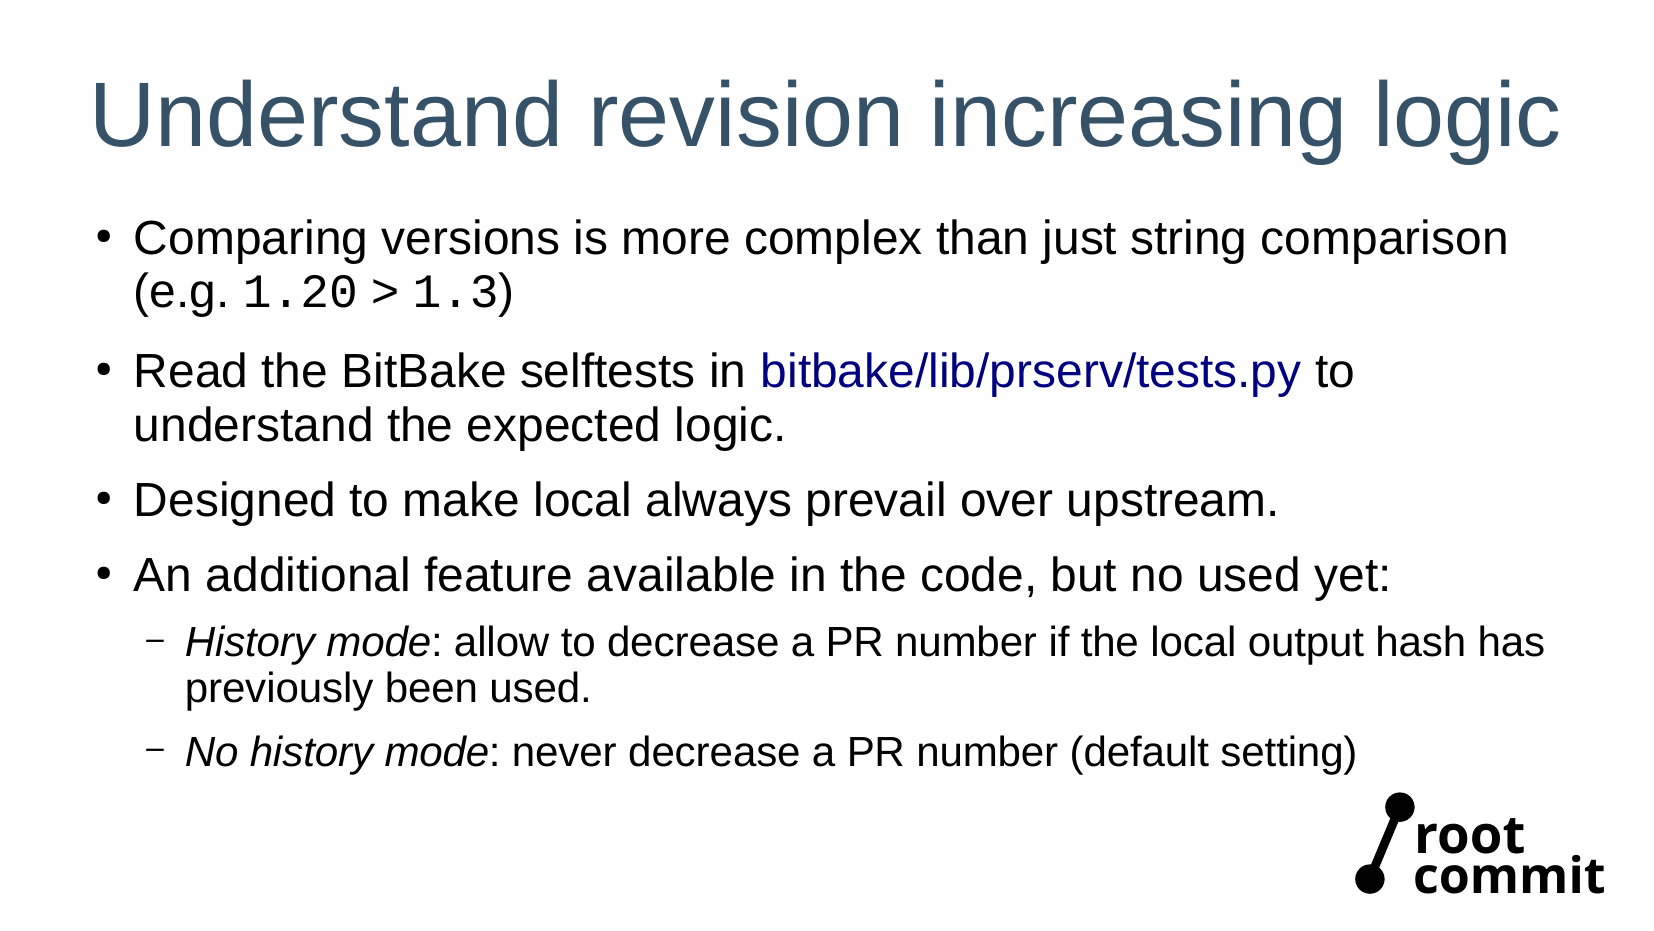

# Understand revision increasing logic
Comparing versions is more complex than just string comparison
(e.g. 1.20 > 1.3)
Read the BitBake selftests in bitbake/lib/prserv/tests.py to understand the expected logic.
Designed to make local always prevail over upstream.
An additional feature available in the code, but no used yet:
History mode: allow to decrease a PR number if the local output hash has previously been used.
No history mode: never decrease a PR number (default setting)